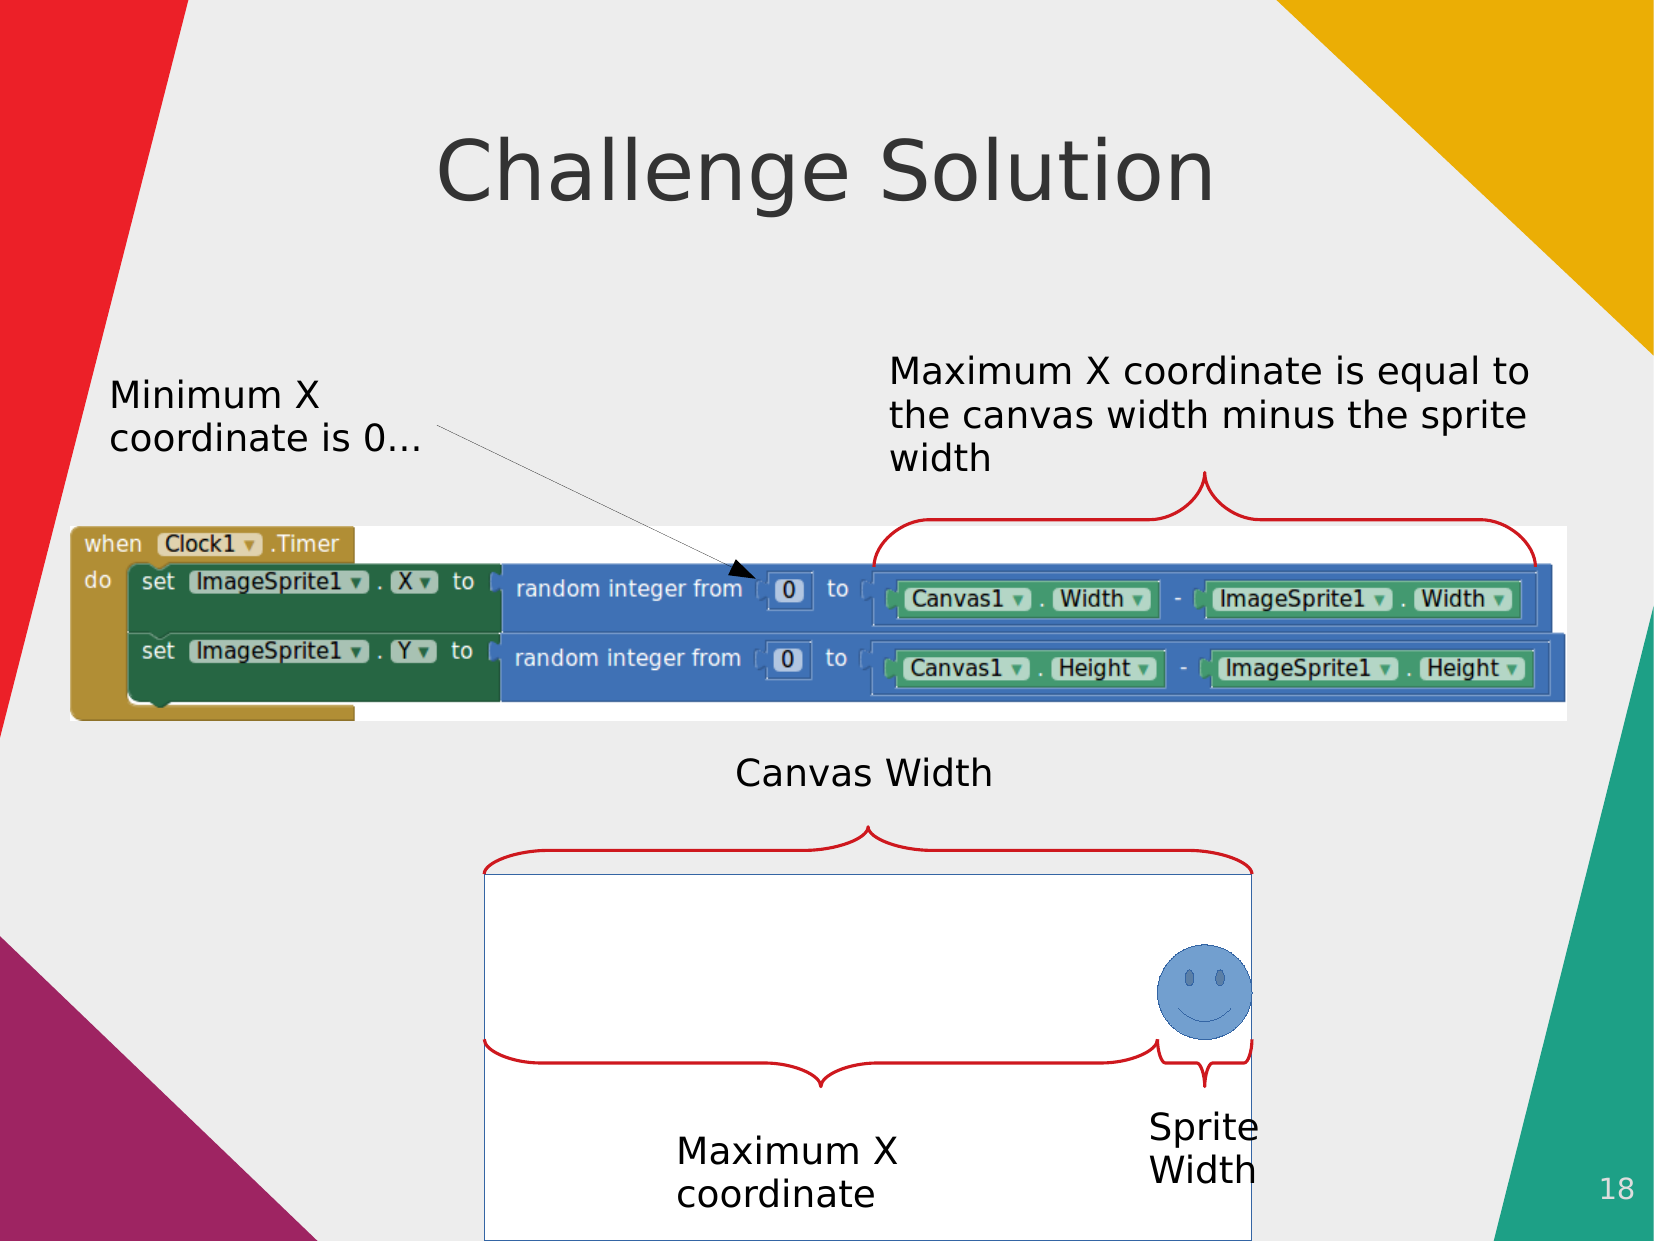

# Challenge Solution
Maximum X coordinate is equal to the canvas width minus the sprite width
Minimum X coordinate is 0...
Canvas Width
Sprite Width
Maximum X coordinate
18